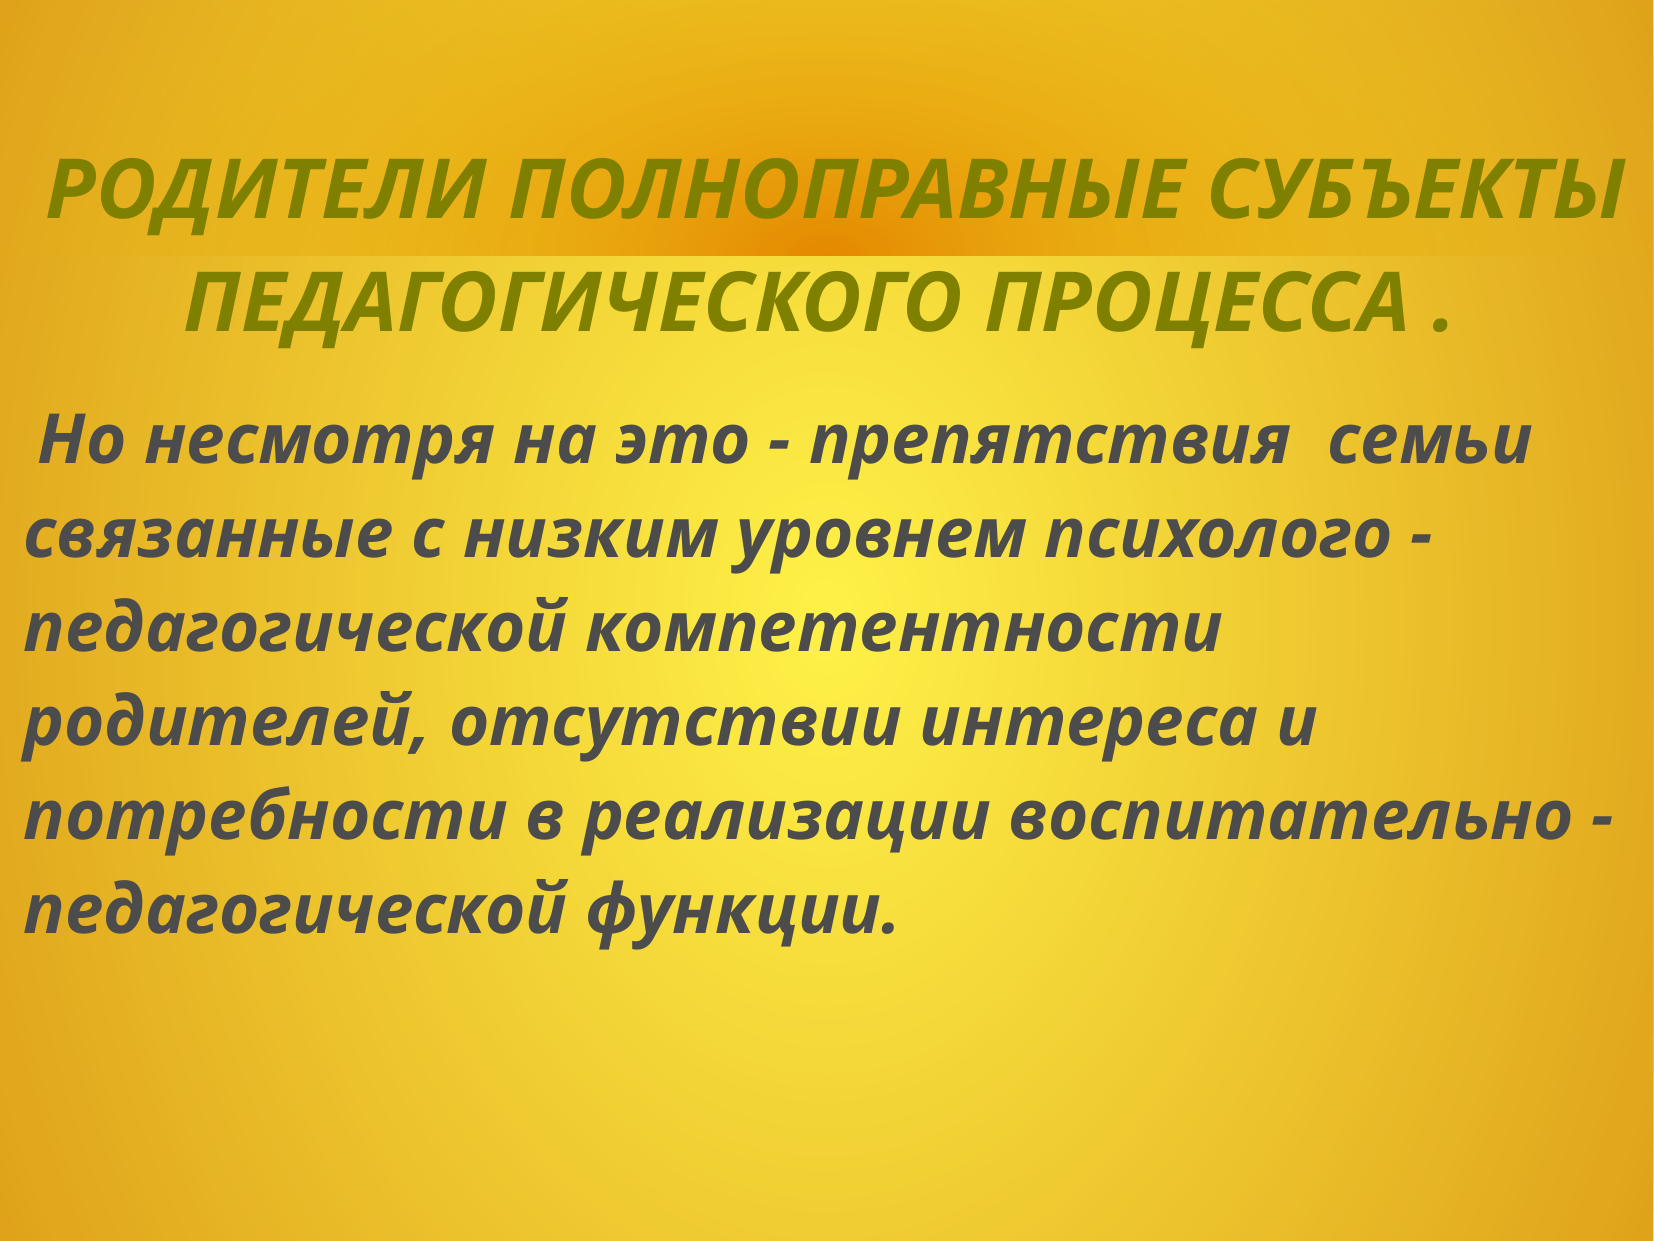

#
 РОДИТЕЛИ ПОЛНОПРАВНЫЕ СУБЪЕКТЫ ПЕДАГОГИЧЕСКОГО ПРОЦЕССА .
 Но несмотря на это - препятствия семьи связанные с низким уровнем психолого - педагогической компетентности родителей, отсутствии интереса и потребности в реализации воспитательно - педагогической функции.